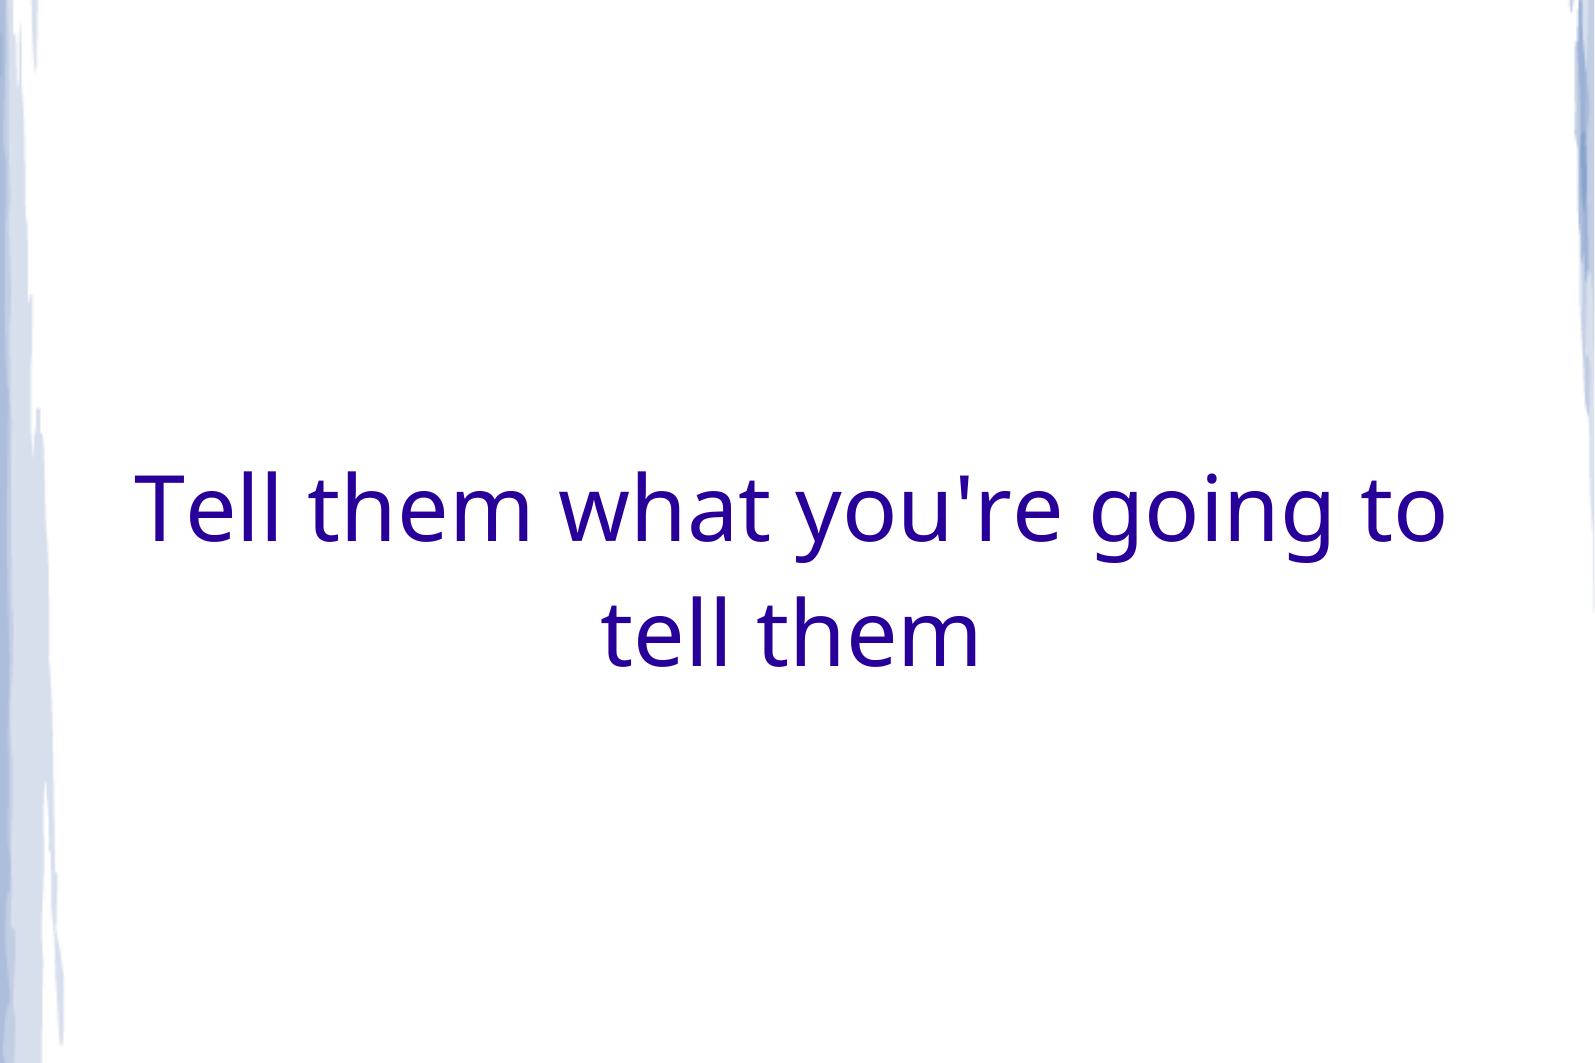

# Tell them what you're going to tell them